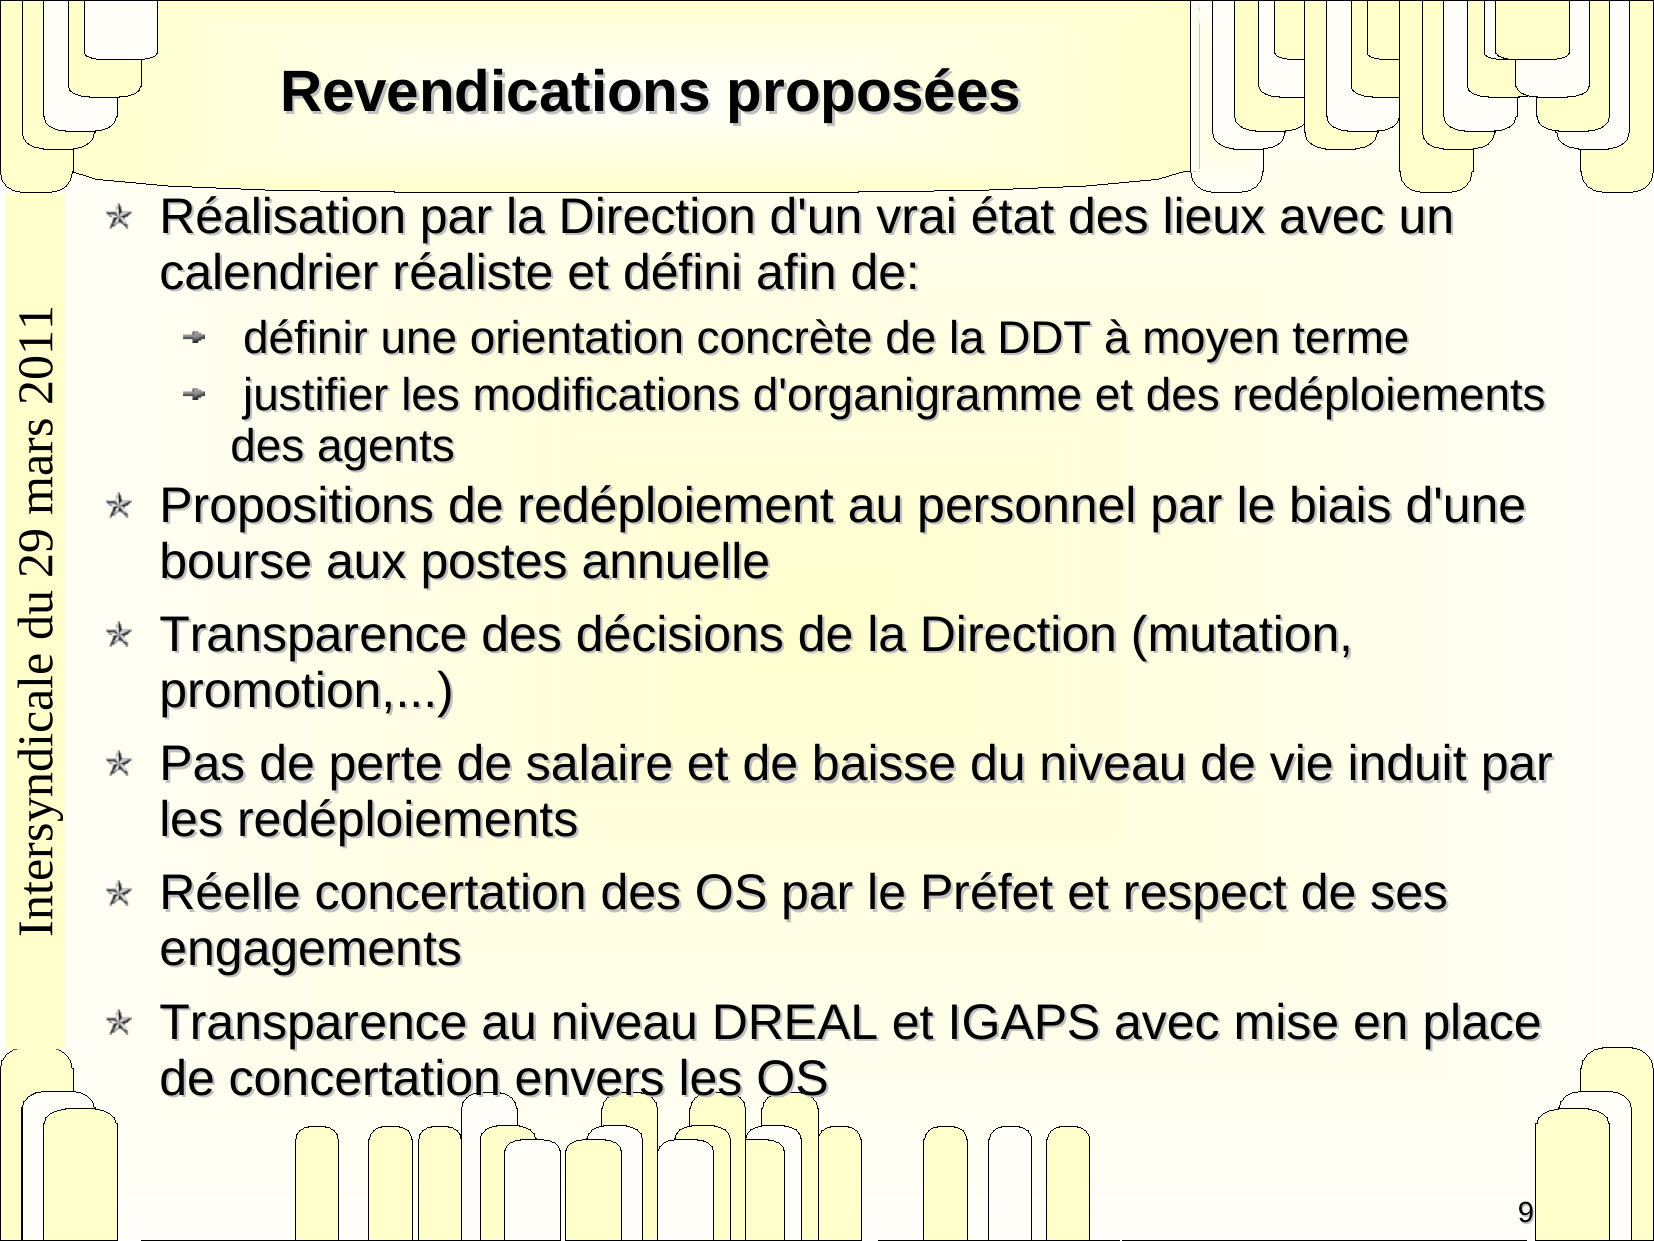

# Revendications proposées
Réalisation par la Direction d'un vrai état des lieux avec un calendrier réaliste et défini afin de:
 définir une orientation concrète de la DDT à moyen terme
 justifier les modifications d'organigramme et des redéploiements des agents
Propositions de redéploiement au personnel par le biais d'une bourse aux postes annuelle
Transparence des décisions de la Direction (mutation, promotion,...)
Pas de perte de salaire et de baisse du niveau de vie induit par les redéploiements
Réelle concertation des OS par le Préfet et respect de ses engagements
Transparence au niveau DREAL et IGAPS avec mise en place de concertation envers les OS